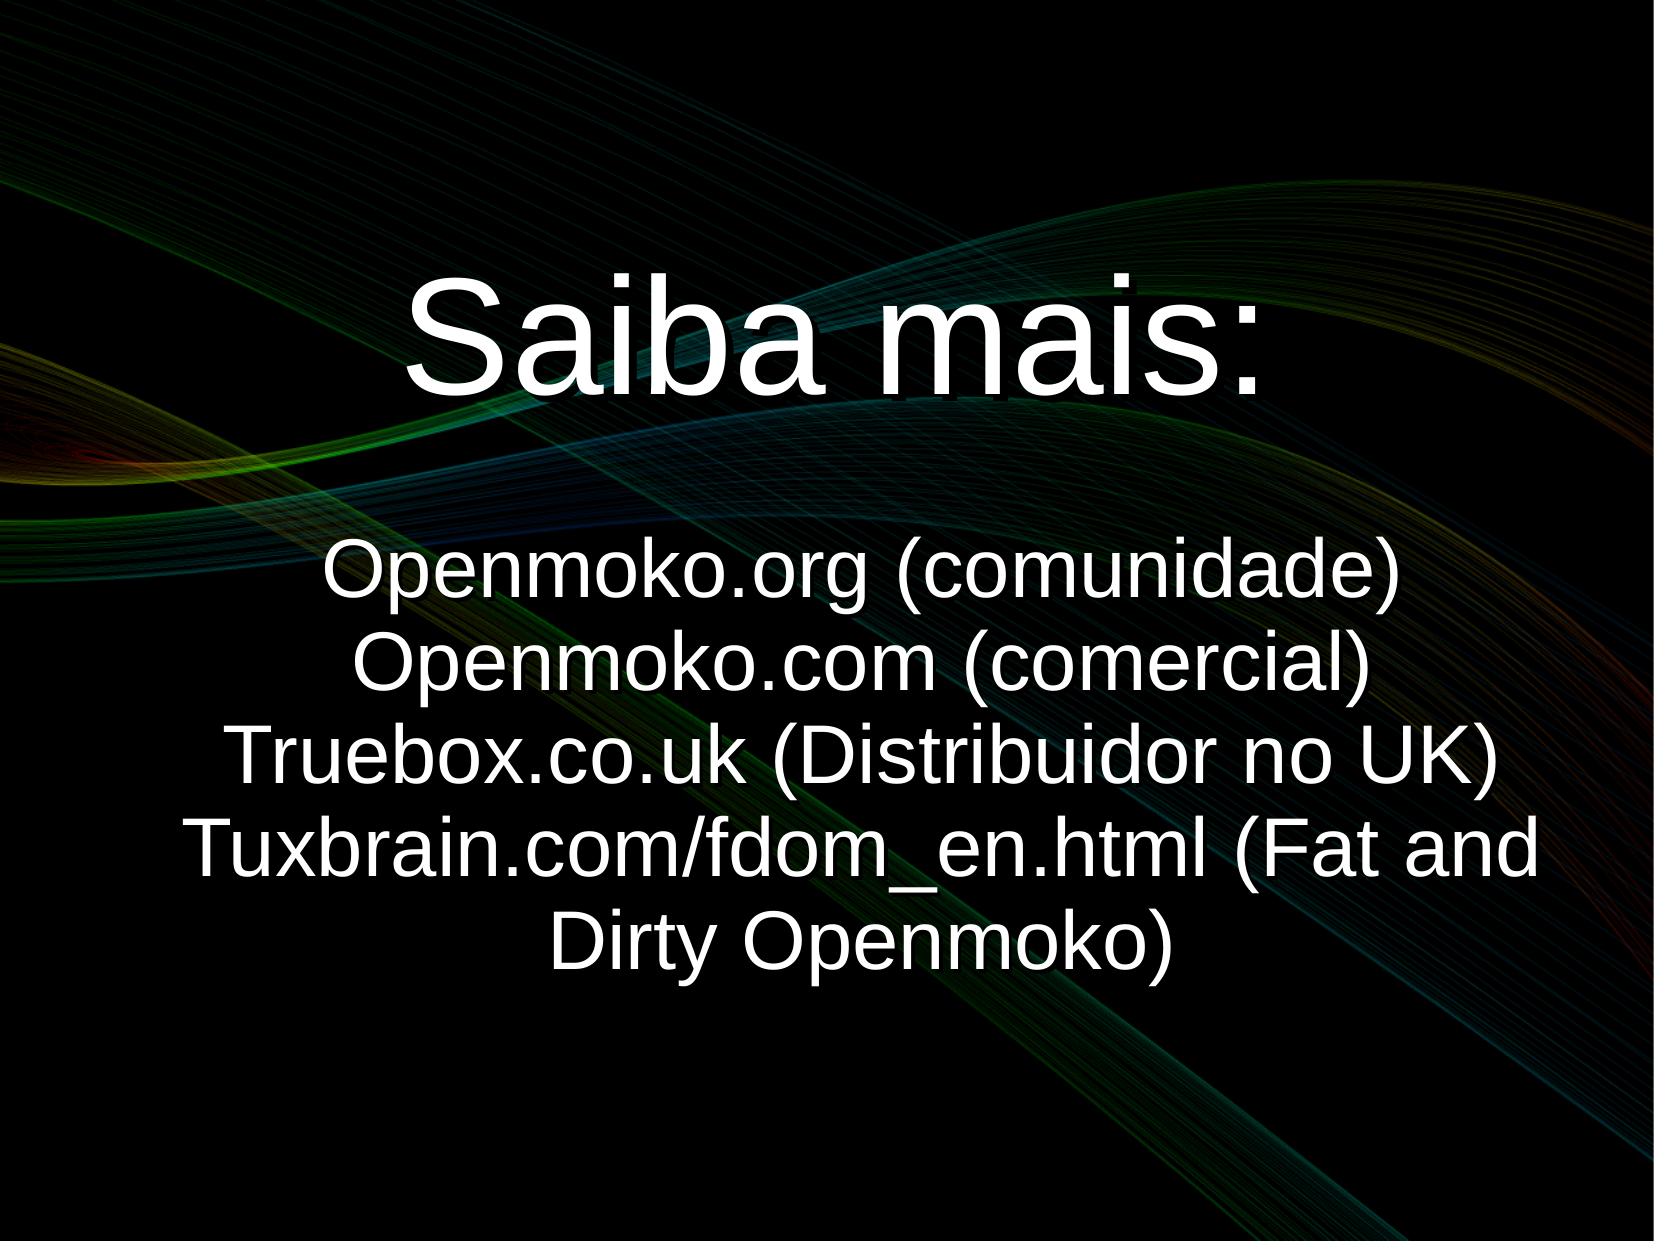

# Saiba mais: Openmoko.org (comunidade) Openmoko.com (comercial) Truebox.co.uk (Distribuidor no UK) Tuxbrain.com/fdom_en.html (Fat and Dirty Openmoko)